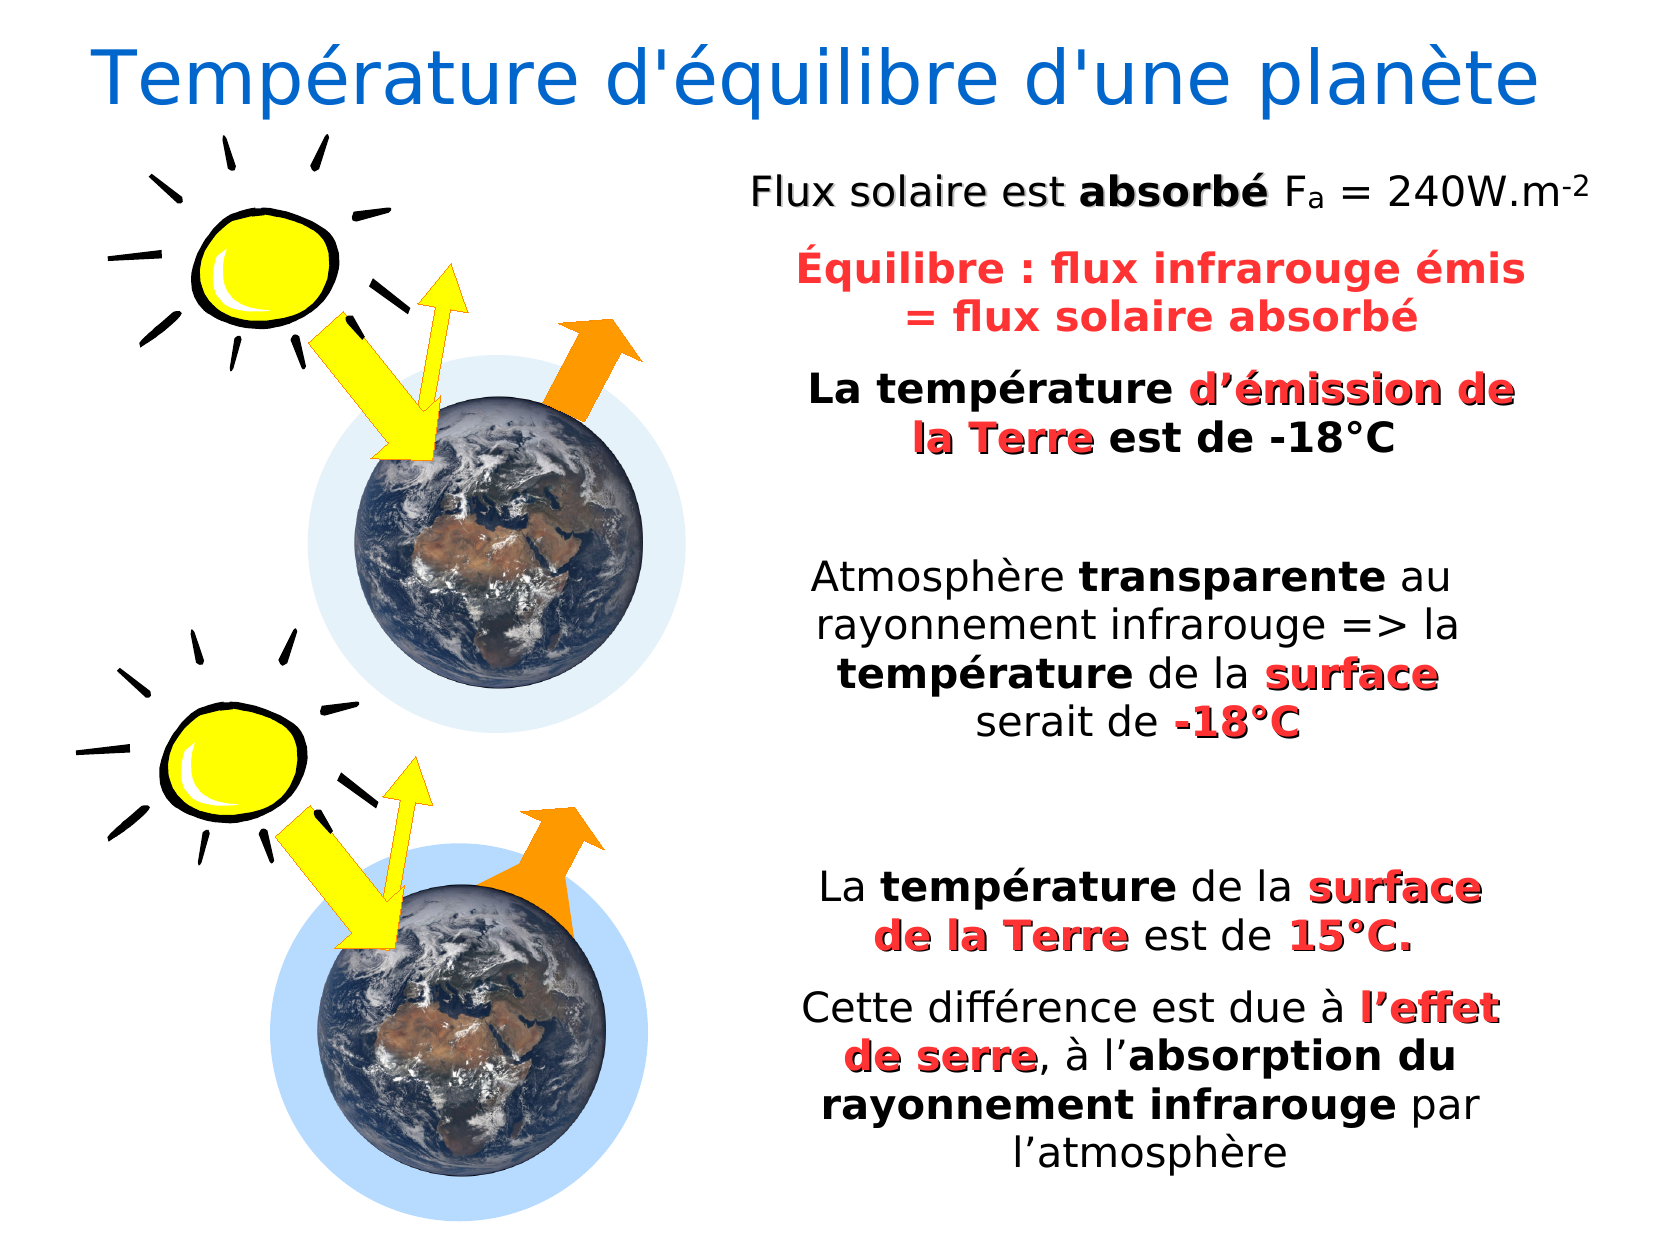

Température d'équilibre d'une planète
Flux solaire est absorbé Fa = 240W.m-2
Équilibre : flux infrarouge émis = flux solaire absorbé
La température d’émission de la Terre est de -18°C
Atmosphère transparente au rayonnement infrarouge => la température de la surface serait de -18°C
La température de la surface de la Terre est de 15°C.
Cette différence est due à l’effet de serre, à l’absorption du rayonnement infrarouge par l’atmosphère